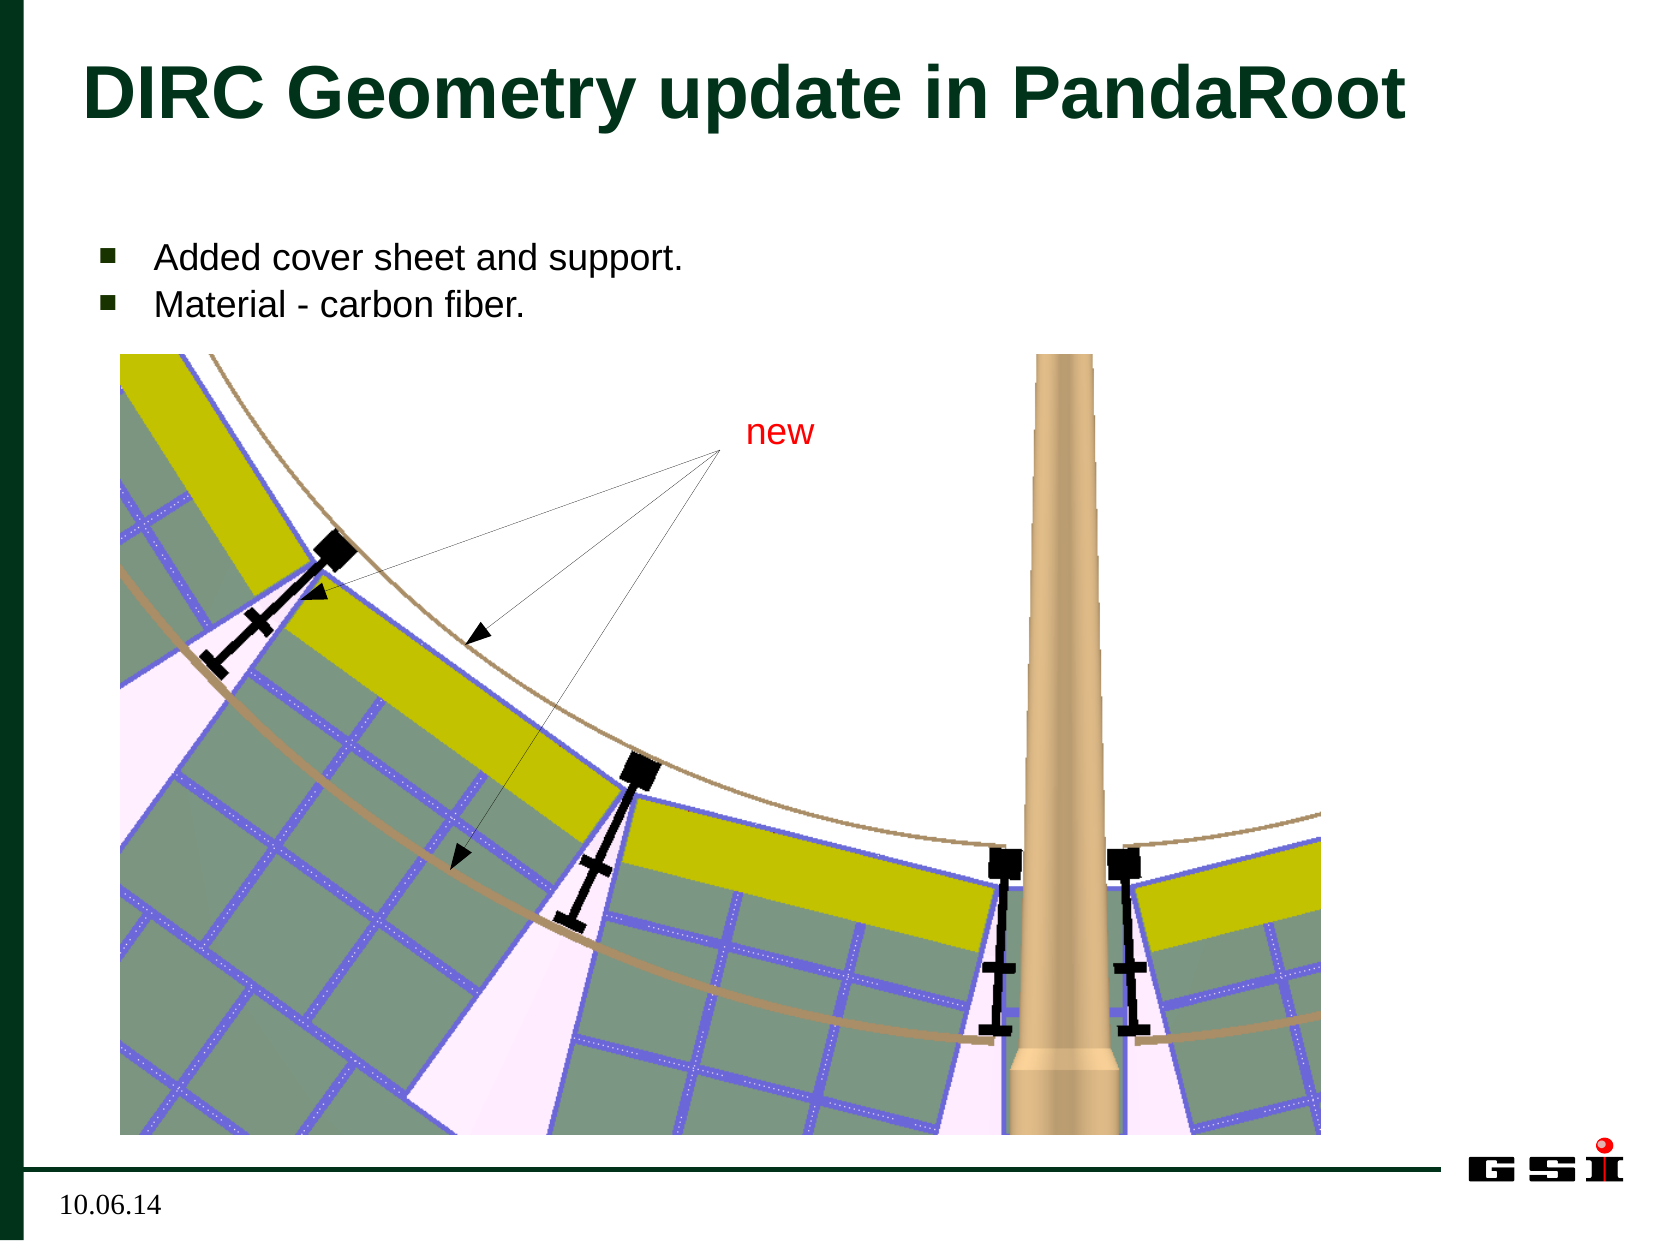

# DIRC Geometry update in PandaRoot
Added cover sheet and support.
Material - carbon fiber.
new
10.06.14